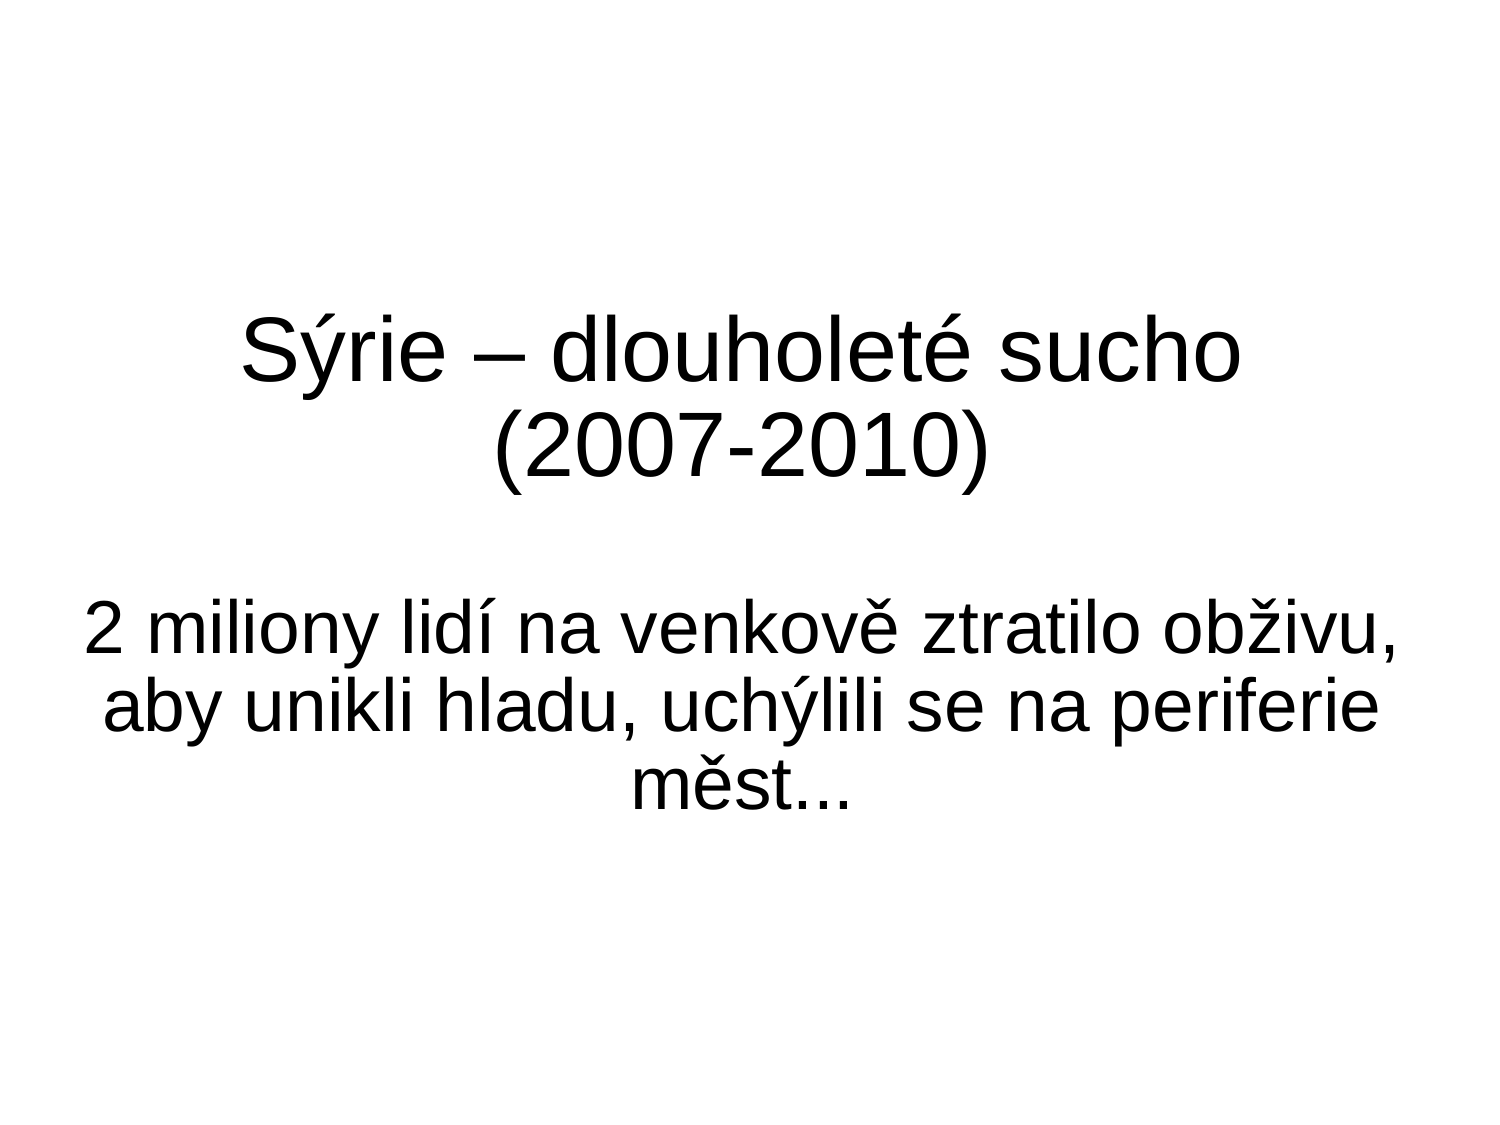

# Sýrie – dlouholeté sucho (2007-2010) 2 miliony lidí na venkově ztratilo obživu, aby unikli hladu, uchýlili se na periferie měst...